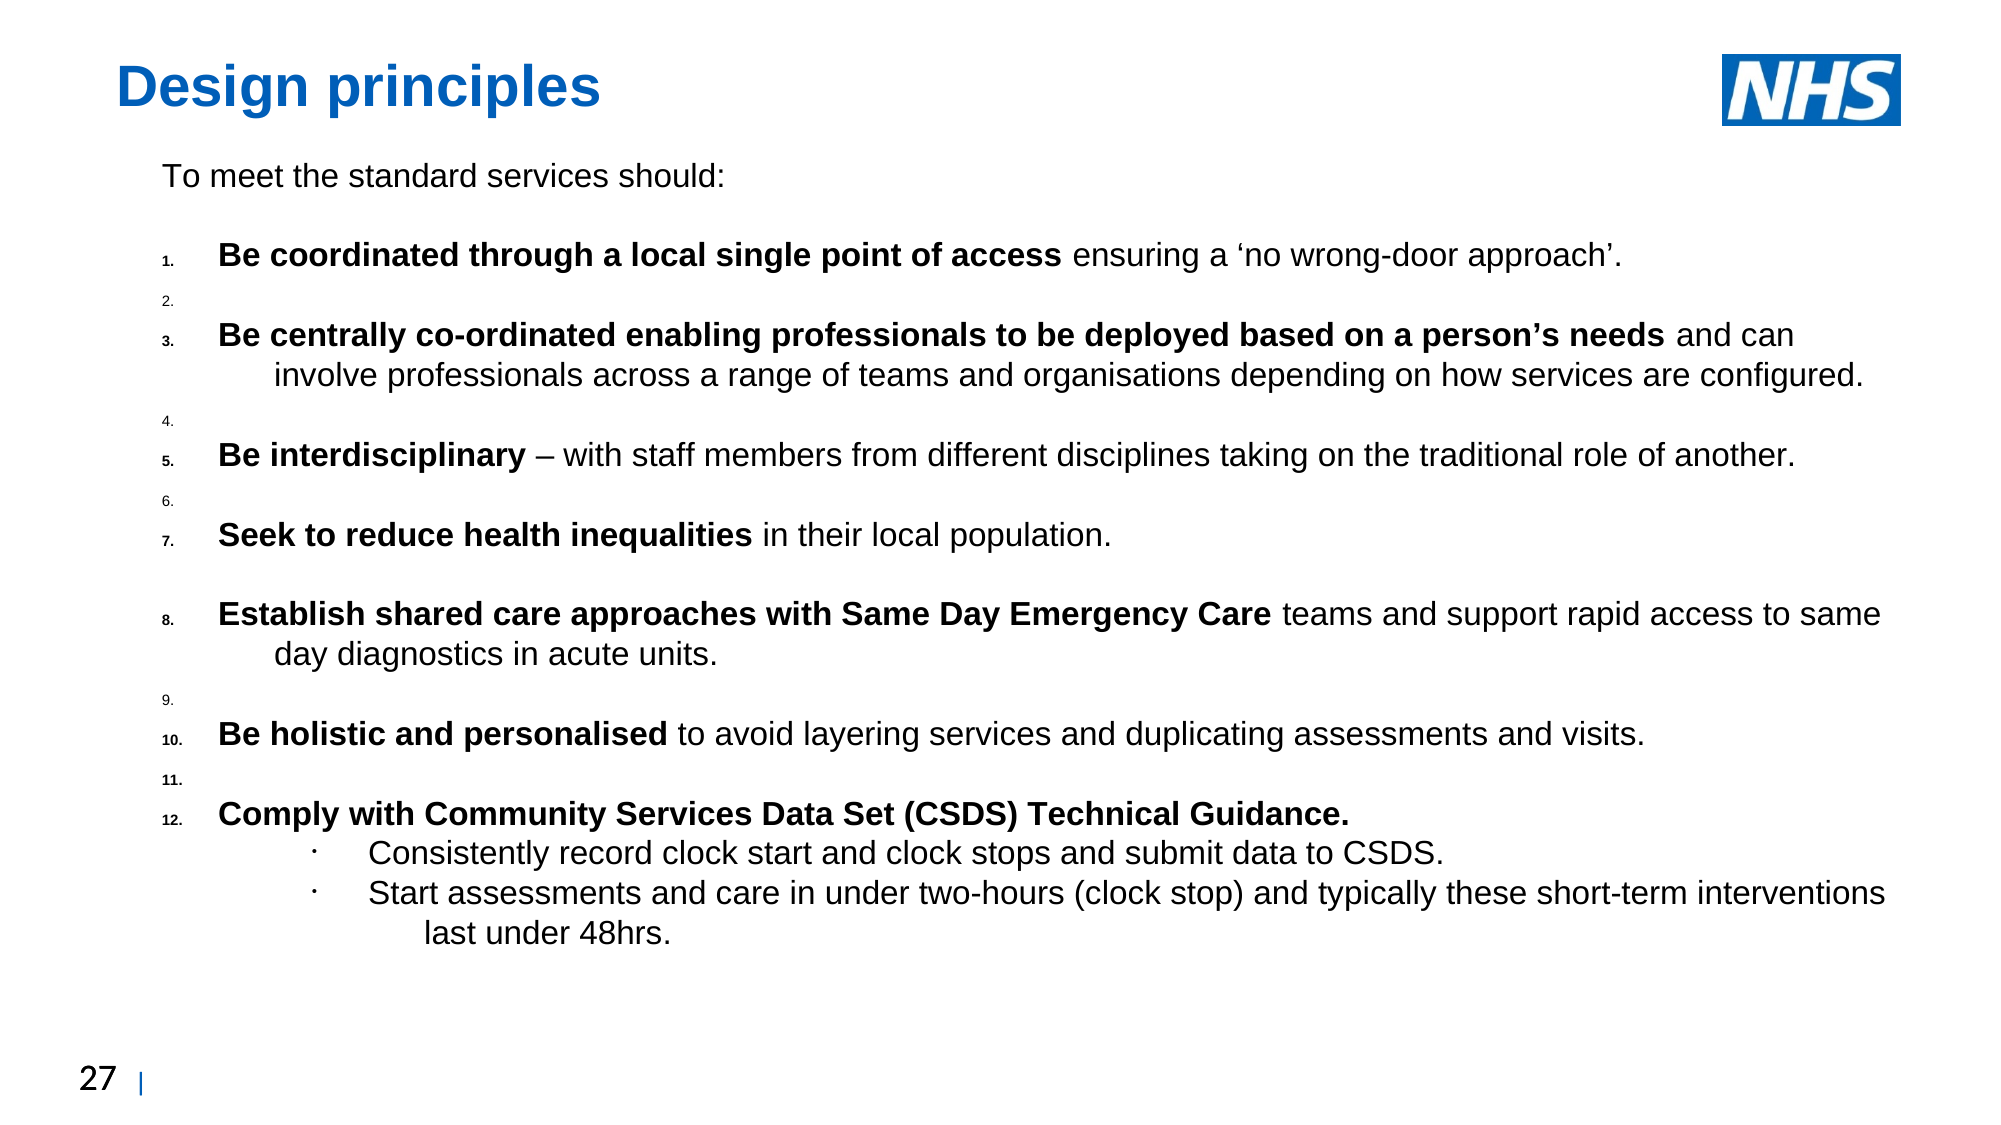

Design principles
# To meet the standard services should: ​
Be coordinated through a local single point of access ensuring a ‘no wrong-door approach’.​
Be centrally co-ordinated enabling professionals to be deployed based on a person’s needs and can involve professionals across a range of teams and organisations depending on how services are configured.
Be interdisciplinary – with staff members from different disciplines taking on the traditional role of another.
Seek to reduce health inequalities in their local population. ​
Establish shared care approaches with Same Day Emergency Care teams and support rapid access to same day diagnostics in acute units.​
Be holistic and personalised to avoid layering services and duplicating assessments and visits.
Comply with Community Services Data Set (CSDS) Technical Guidance.
Consistently record clock start and clock stops and submit data to CSDS. ​
Start assessments and care in under two-hours (clock stop) and typically these short-term interventions last under 48hrs.